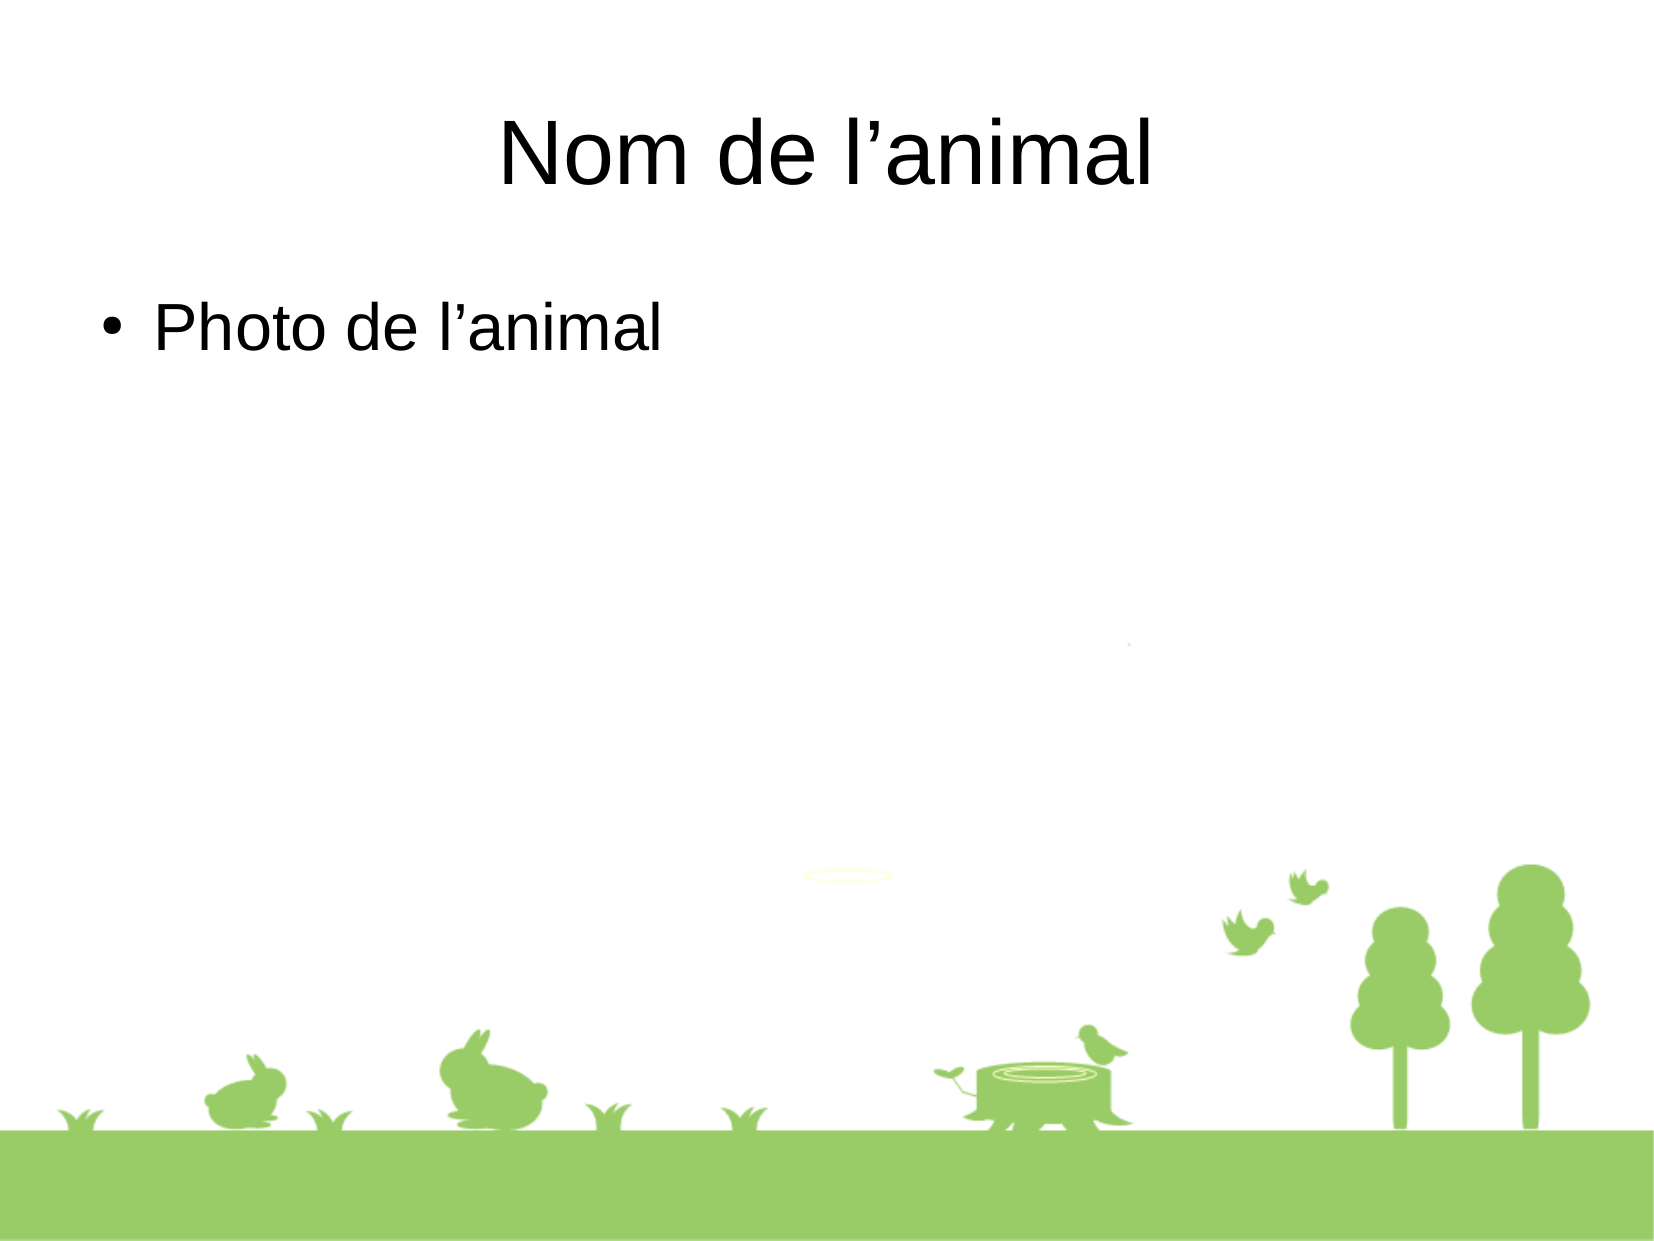

# Nom de l’animal
Photo de l’animal